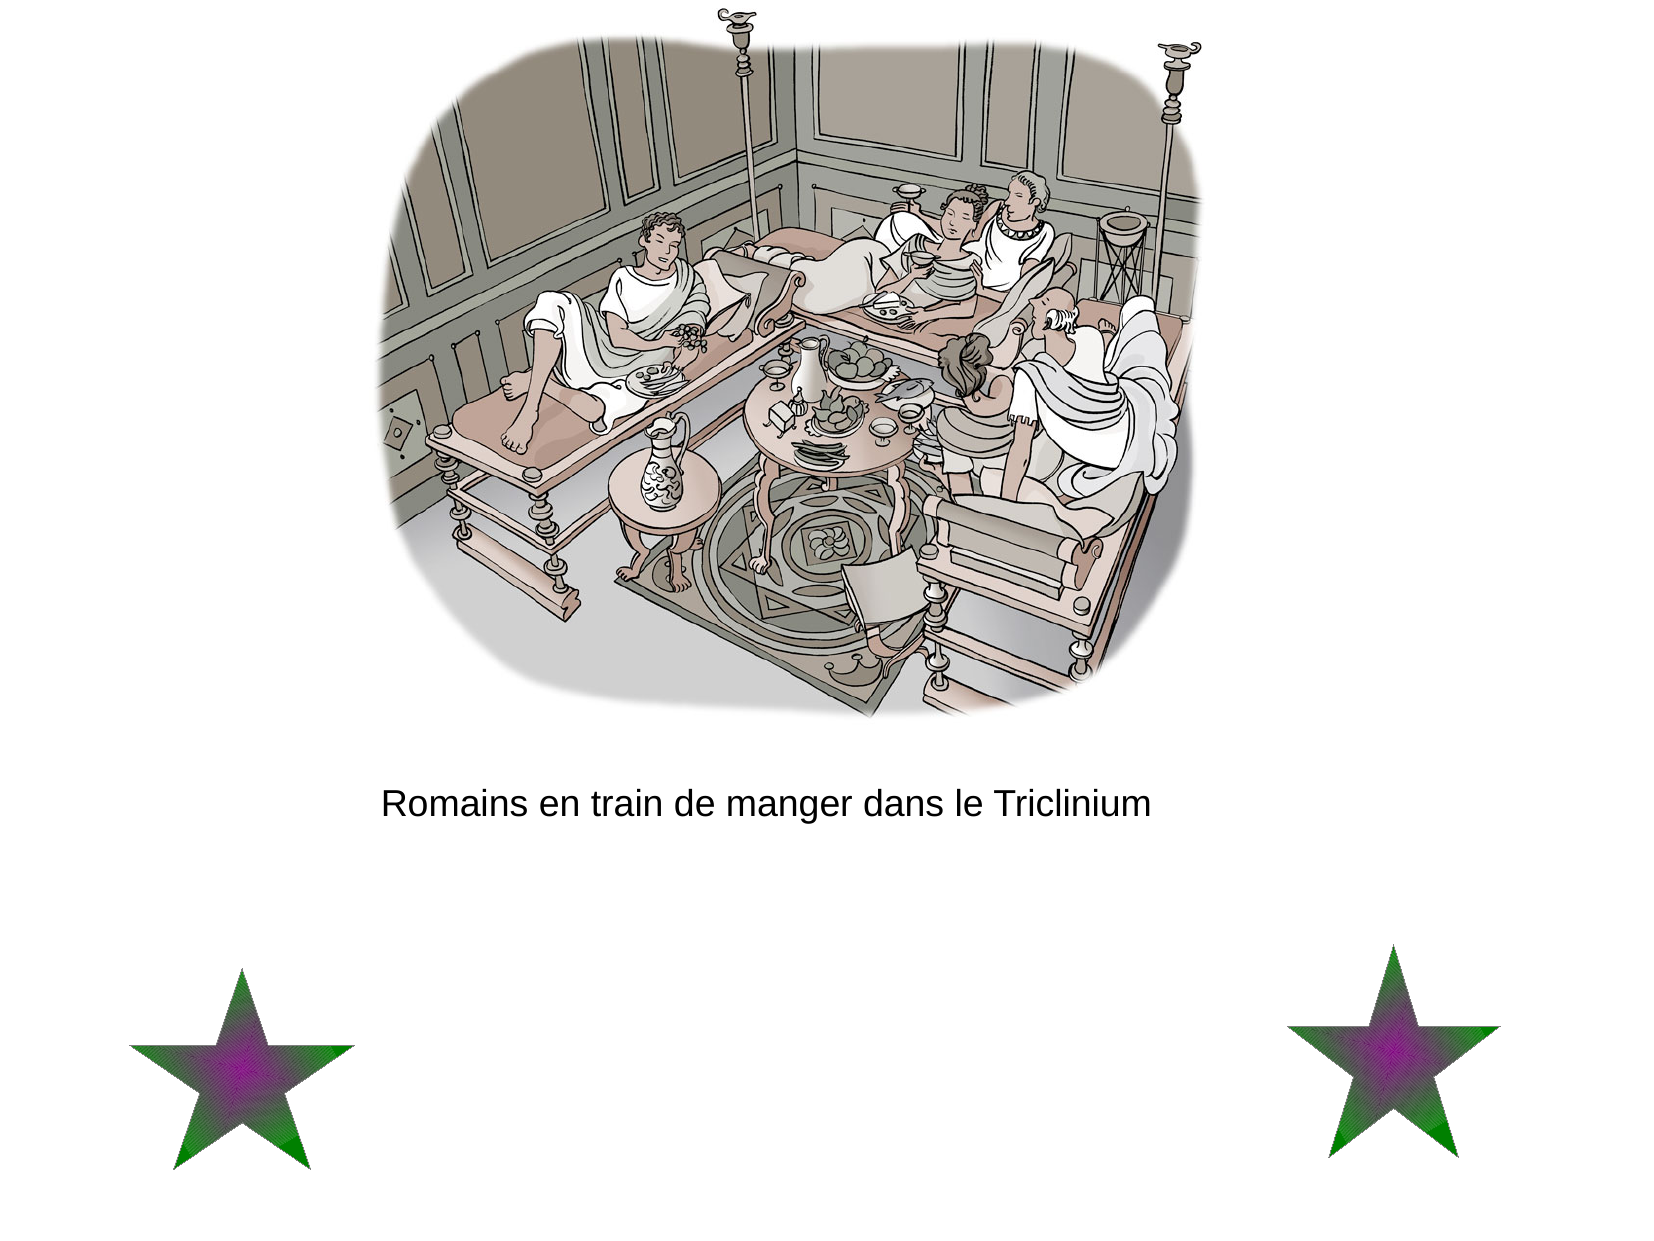

Romains en train de manger dans le Triclinium